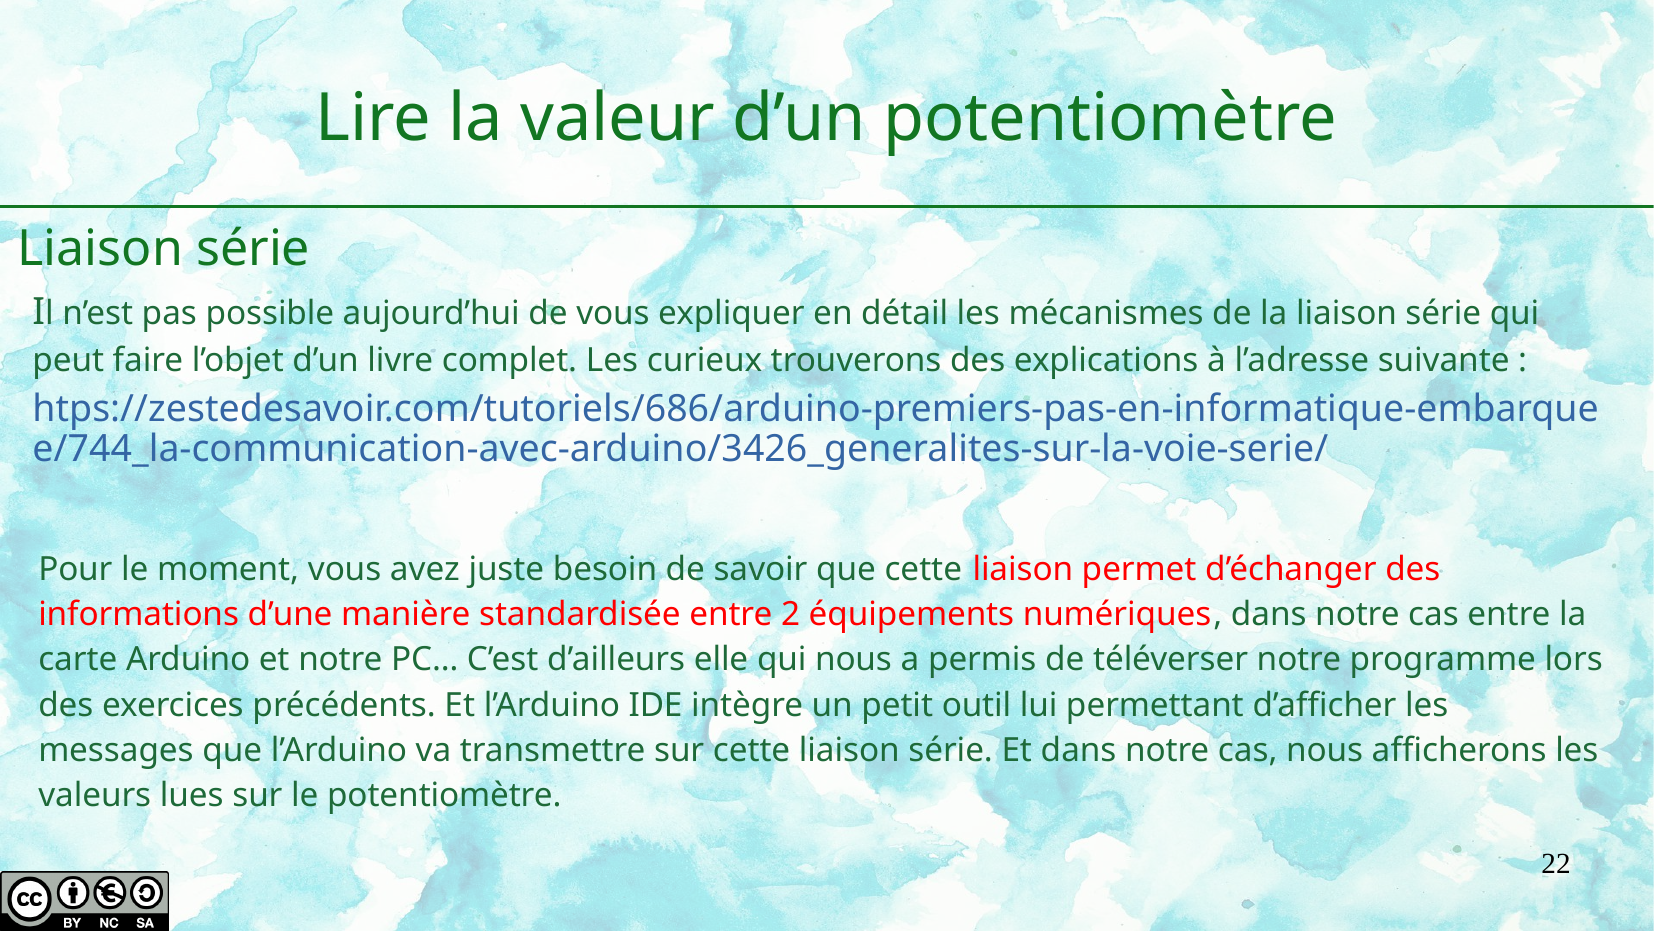

# Lire la valeur d’un potentiomètre
Liaison série
Il n’est pas possible aujourd’hui de vous expliquer en détail les mécanismes de la liaison série qui peut faire l’objet d’un livre complet. Les curieux trouverons des explications à l’adresse suivante : htps://zestedesavoir.com/tutoriels/686/arduino-premiers-pas-en-informatique-embarquee/744_la-communication-avec-arduino/3426_generalites-sur-la-voie-serie/
Pour le moment, vous avez juste besoin de savoir que cette liaison permet d’échanger des informations d’une manière standardisée entre 2 équipements numériques, dans notre cas entre la carte Arduino et notre PC… C’est d’ailleurs elle qui nous a permis de téléverser notre programme lors des exercices précédents. Et l’Arduino IDE intègre un petit outil lui permettant d’afficher les messages que l’Arduino va transmettre sur cette liaison série. Et dans notre cas, nous afficherons les valeurs lues sur le potentiomètre.
22